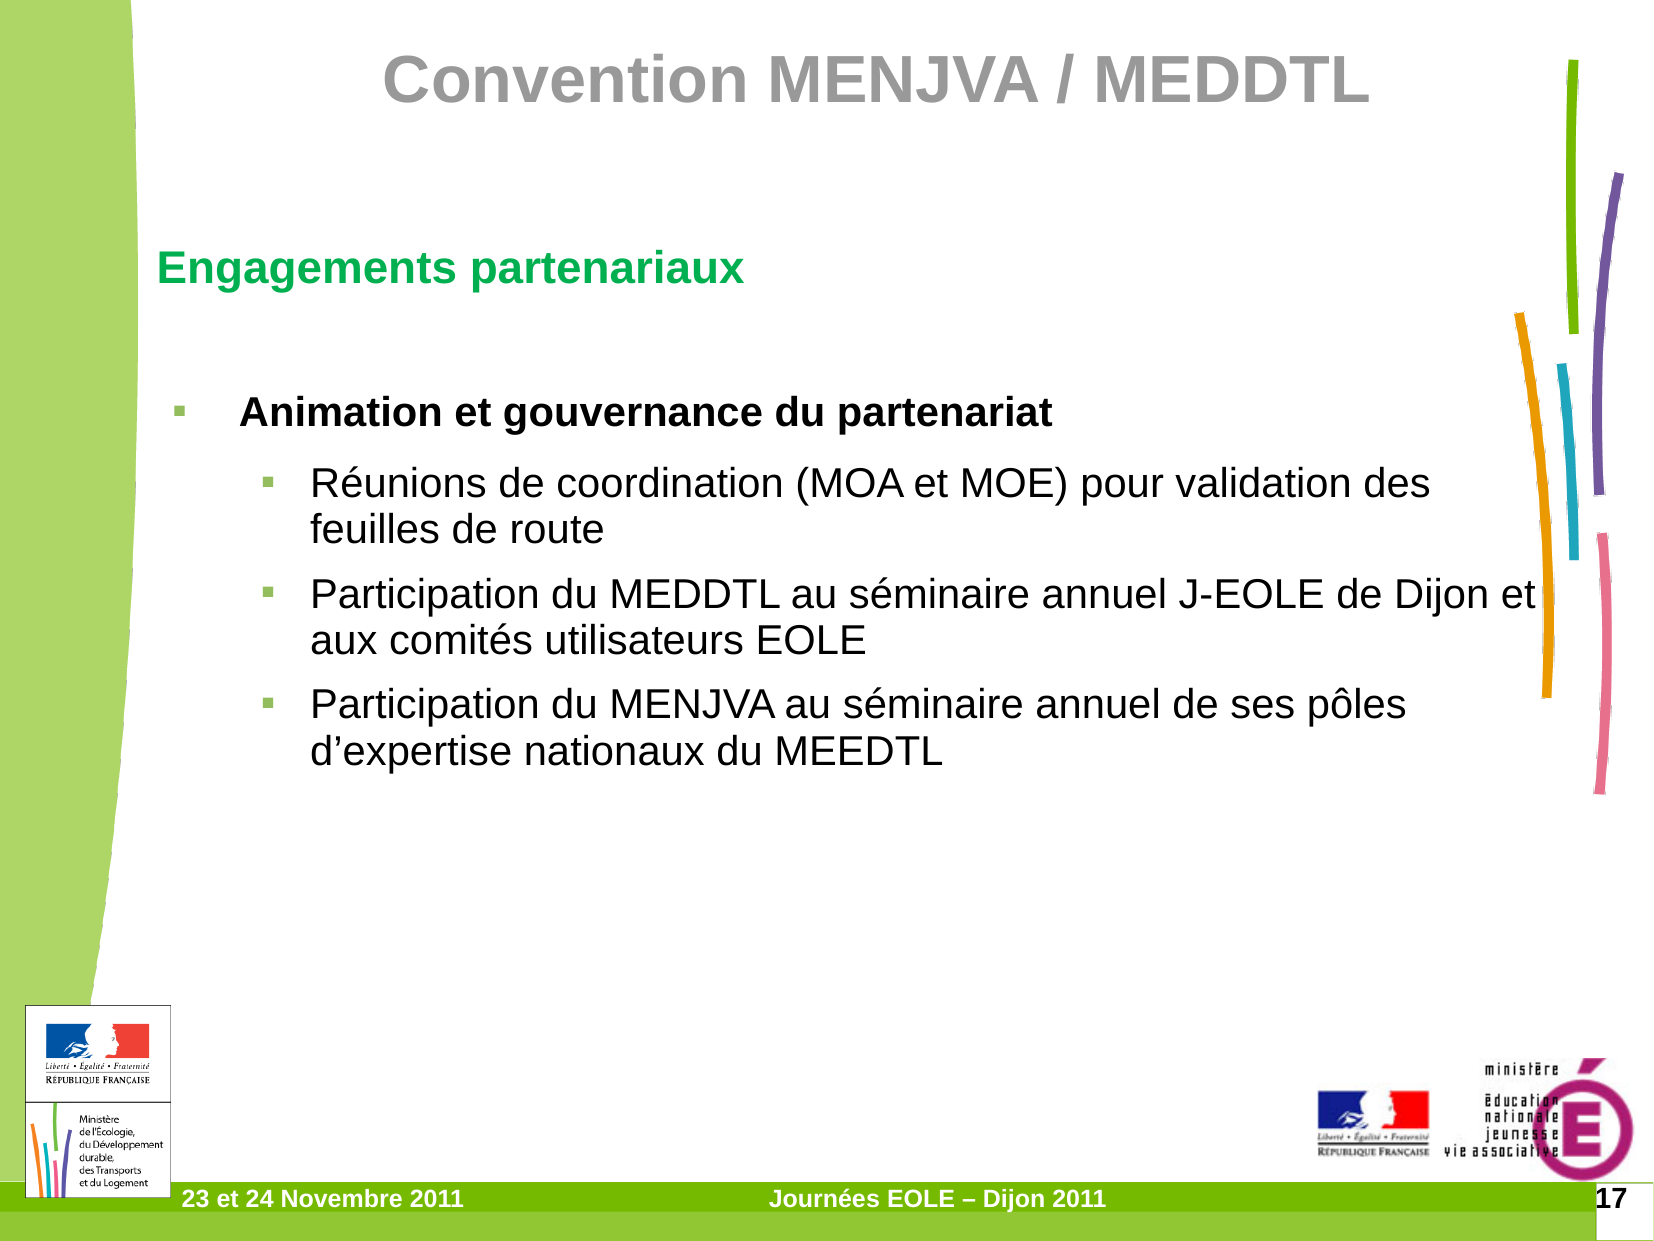

# Convention MENJVA / MEDDTL
Engagements partenariaux
 Animation et gouvernance du partenariat
Réunions de coordination (MOA et MOE) pour validation des feuilles de route
Participation du MEDDTL au séminaire annuel J-EOLE de Dijon et aux comités utilisateurs EOLE
Participation du MENJVA au séminaire annuel de ses pôles d’expertise nationaux du MEEDTL
17
 SG/SPSSI/PSI septembre 2011
Schéma directeur des SI